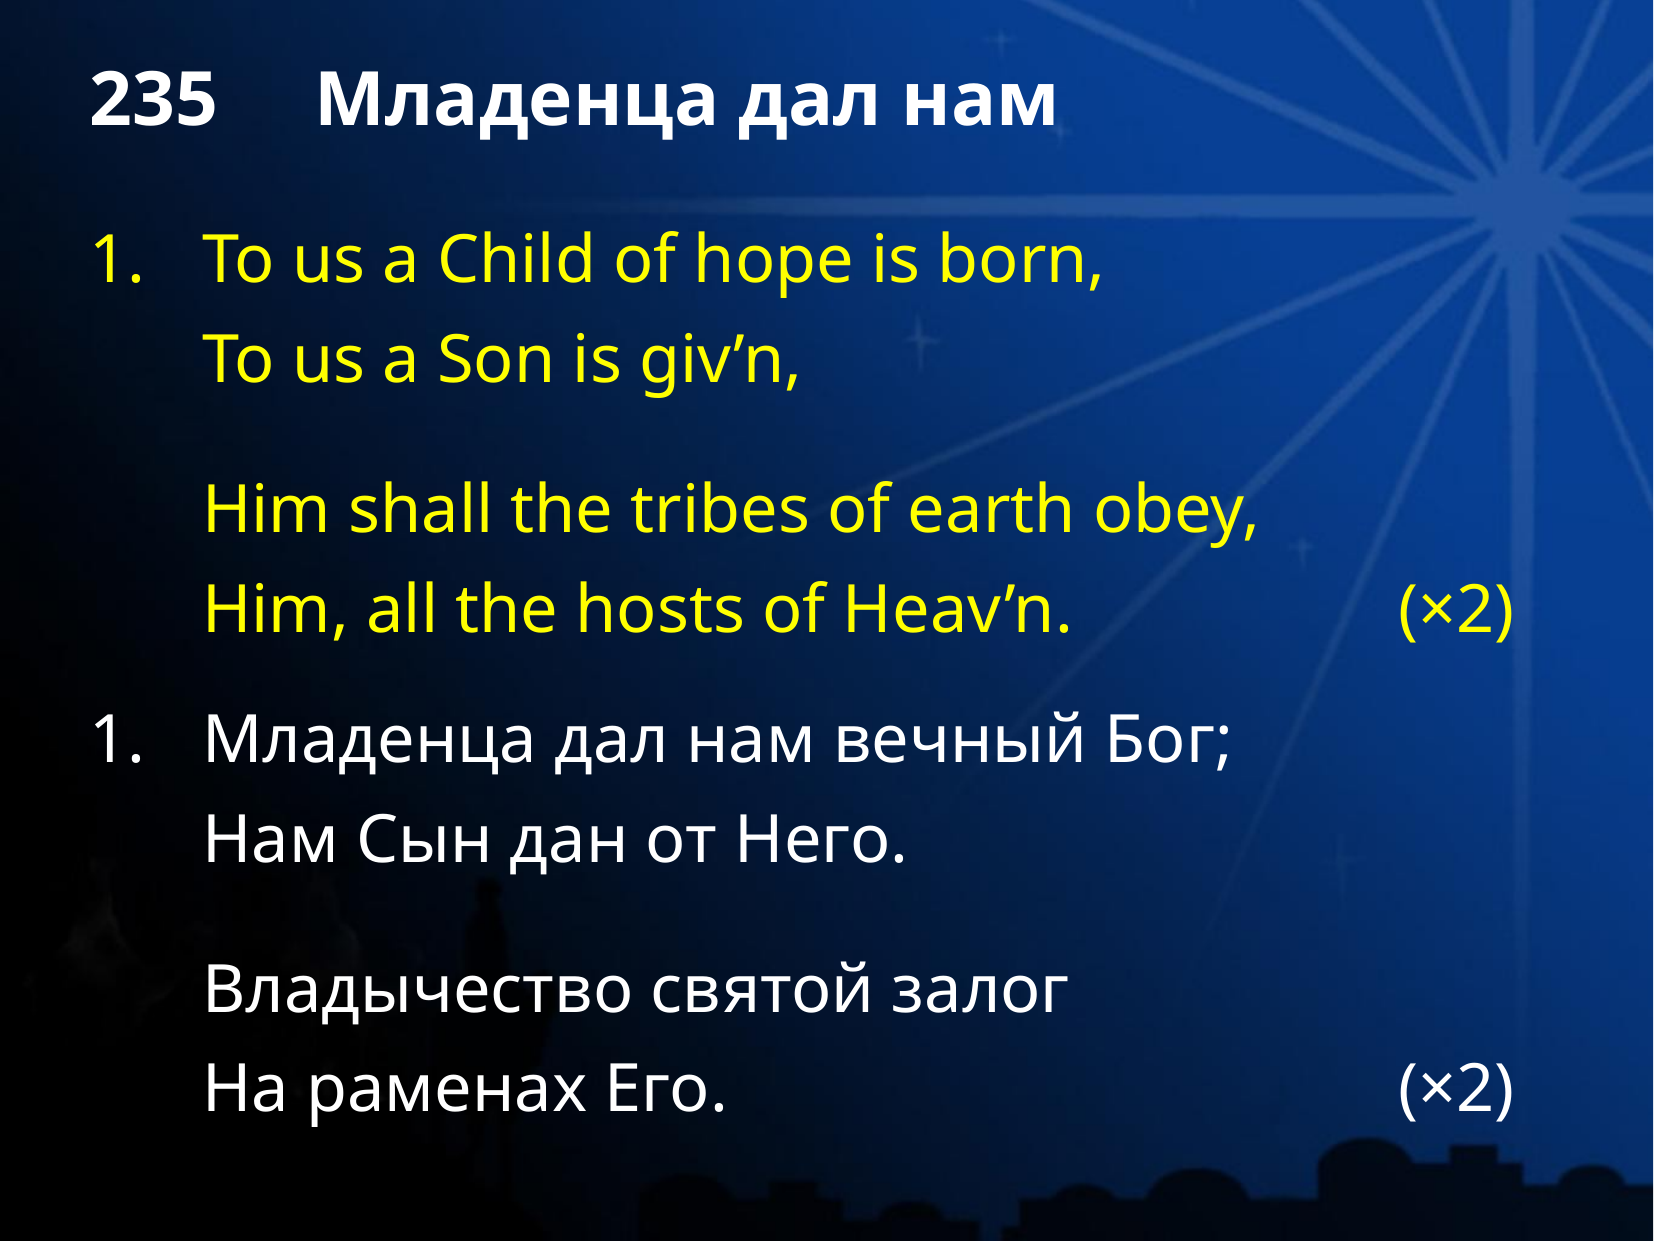

235	Младенца дал нам
1.	To us a Child of hope is born,
	To us a Son is giv’n,
	Him shall the tribes of earth obey,
	Him, all the hosts of Heav’n.	(×2)
1.	Младенца дал нам вечный Бог;
	Нам Сын дан от Него.
	Владычество святой залог
	На раменах Его.	(×2)